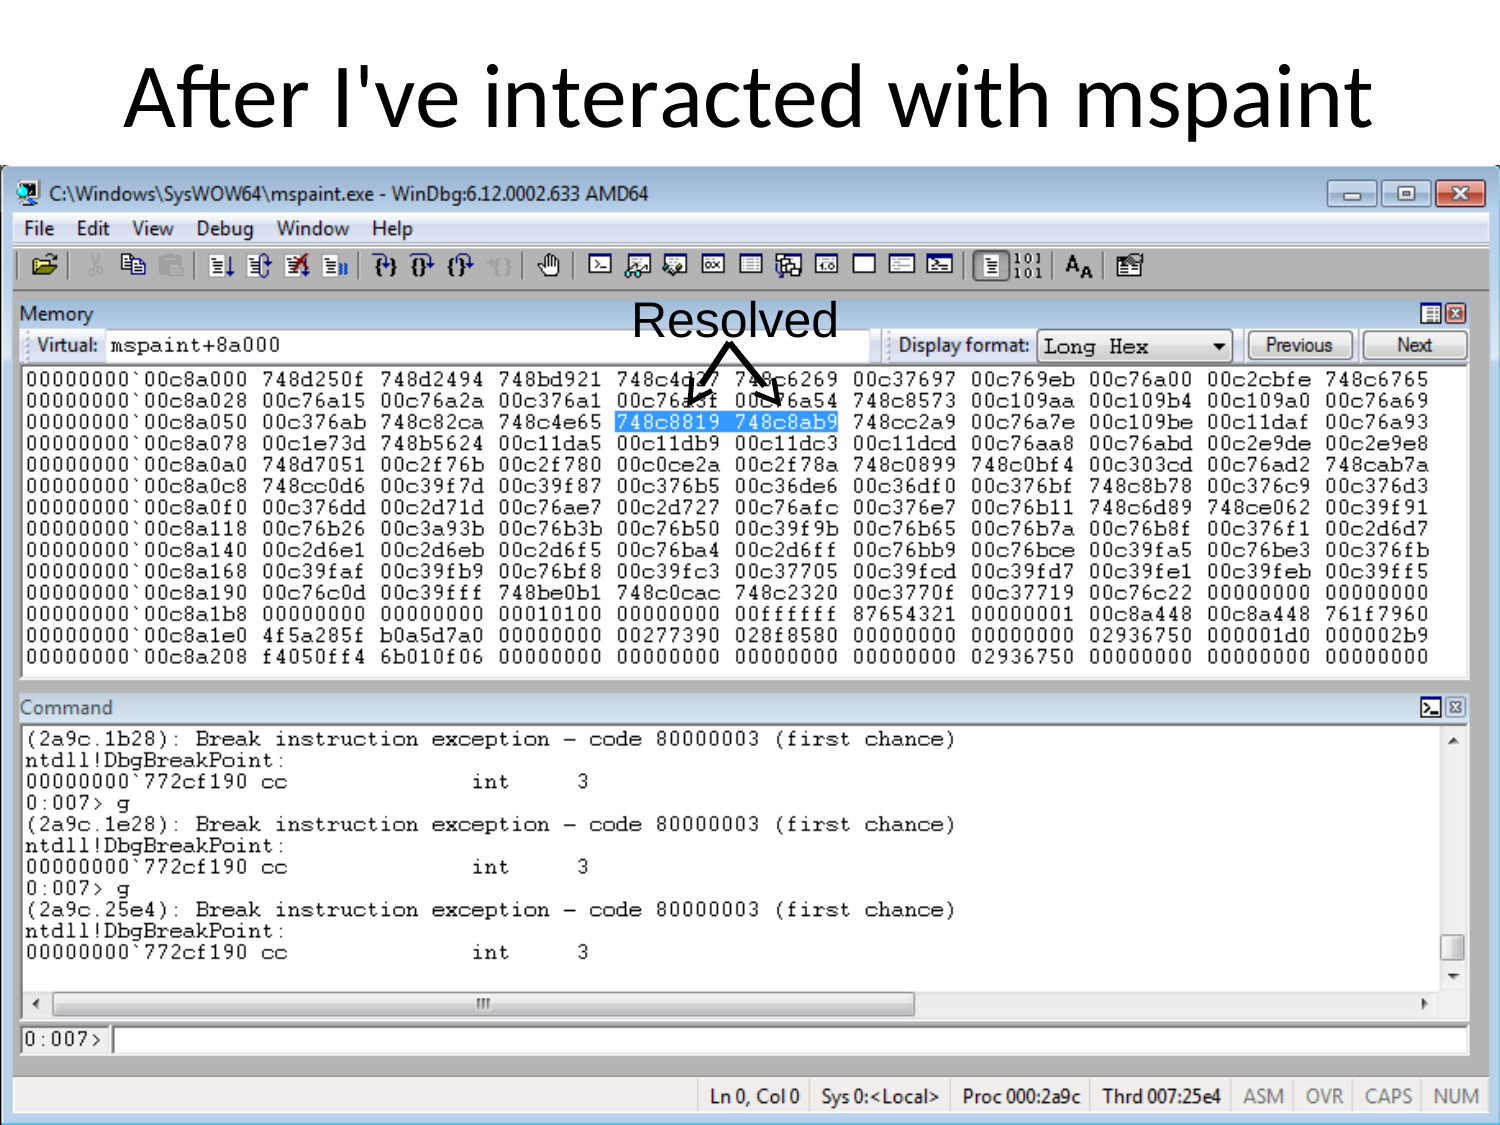

# After I've interacted with mspaint
Resolved